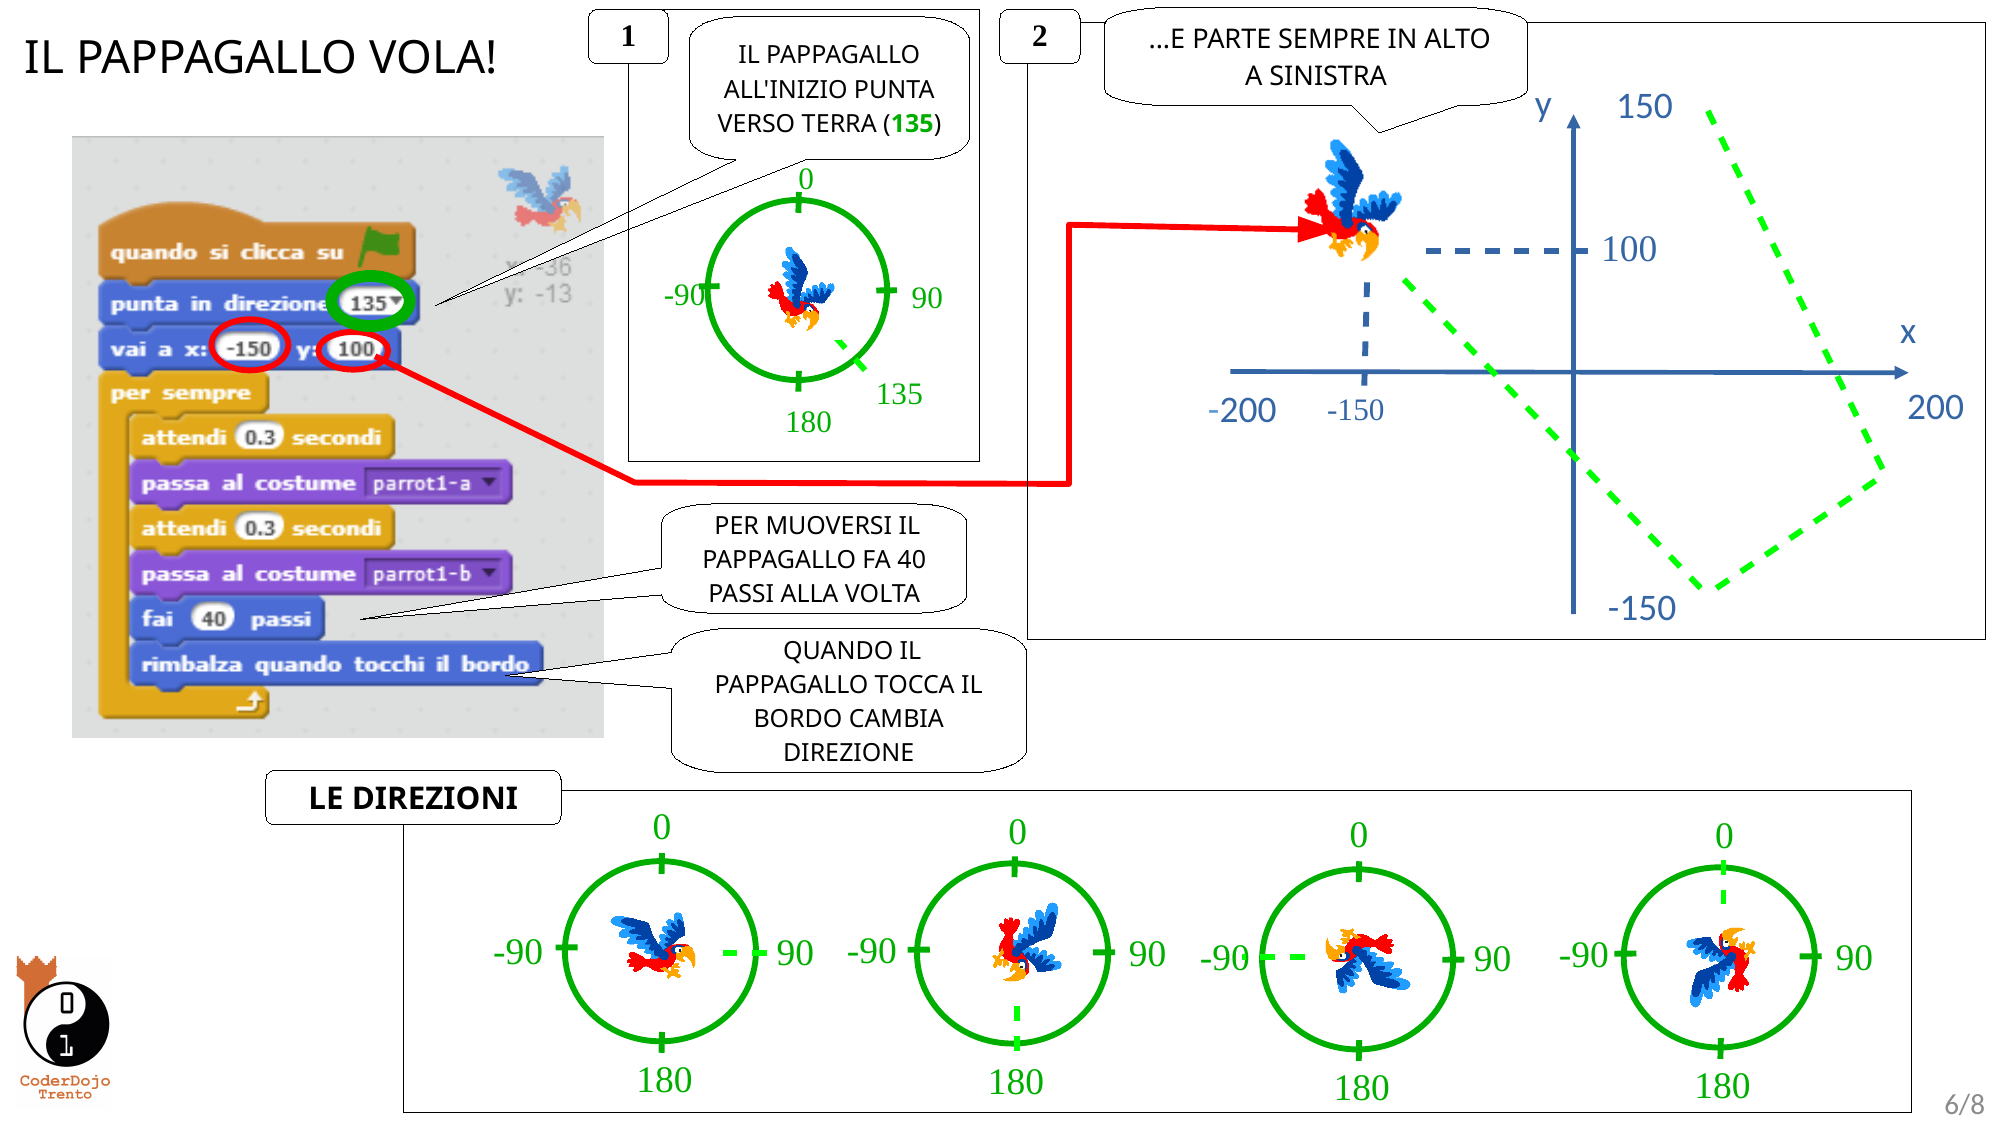

...E PARTE SEMPRE IN ALTO A SINISTRA
1
2
IL PAPPAGALLO VOLA!
IL PAPPAGALLO ALL'INIZIO PUNTA VERSO TERRA (135)
y
150
100
x
200
-200
-150
-150
0
-90
90
135
180
 PER MUOVERSI IL PAPPAGALLO FA 40 PASSI ALLA VOLTA
 QUANDO IL PAPPAGALLO TOCCA IL BORDO CAMBIA DIREZIONE
LE DIREZIONI
0
0
0
0
-90
-90
90
90
-90
90
-90
90
180
180
180
180